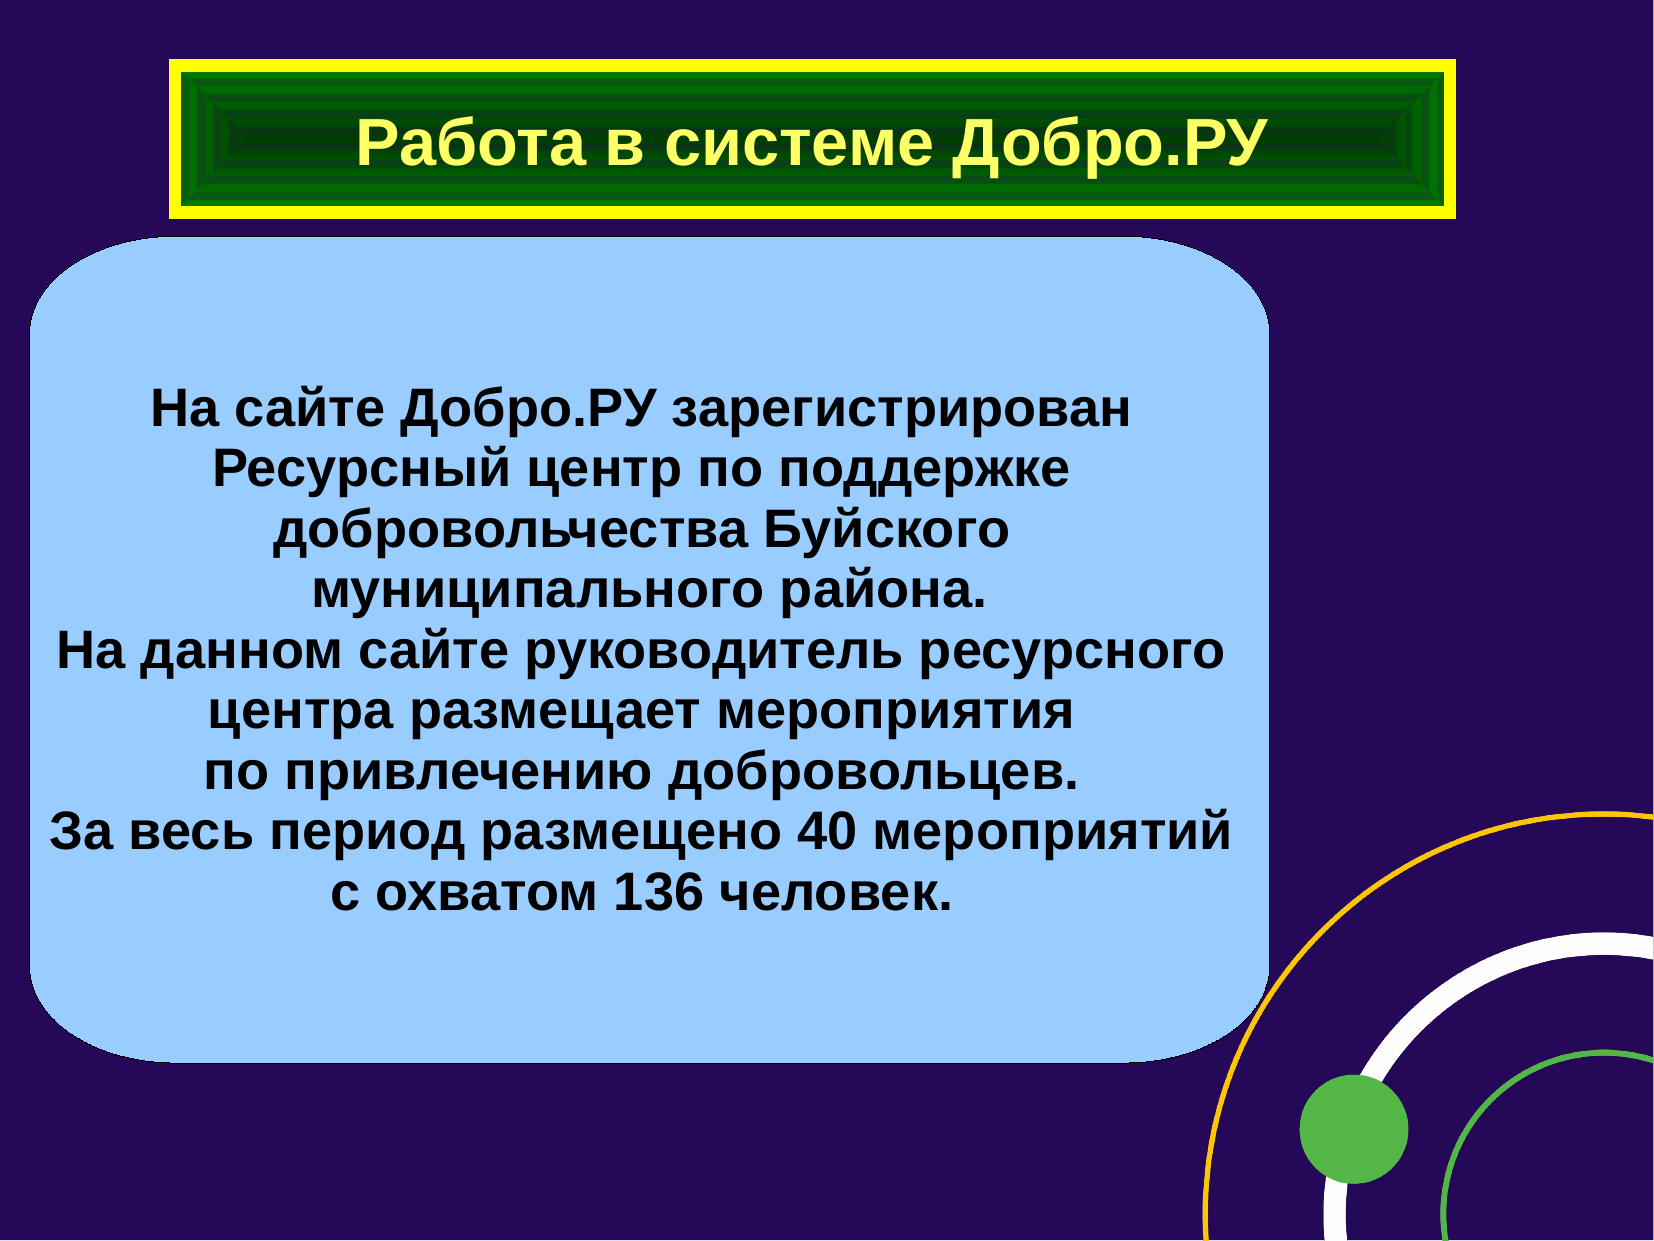

Работа в системе Добро.РУ
На сайте Добро.РУ зарегистрирован
Ресурсный центр по поддержке
добровольчества Буйского
муниципального района.
На данном сайте руководитель ресурсного
центра размещает мероприятия
по привлечению добровольцев.
За весь период размещено 40 мероприятий
с охватом 136 человек.